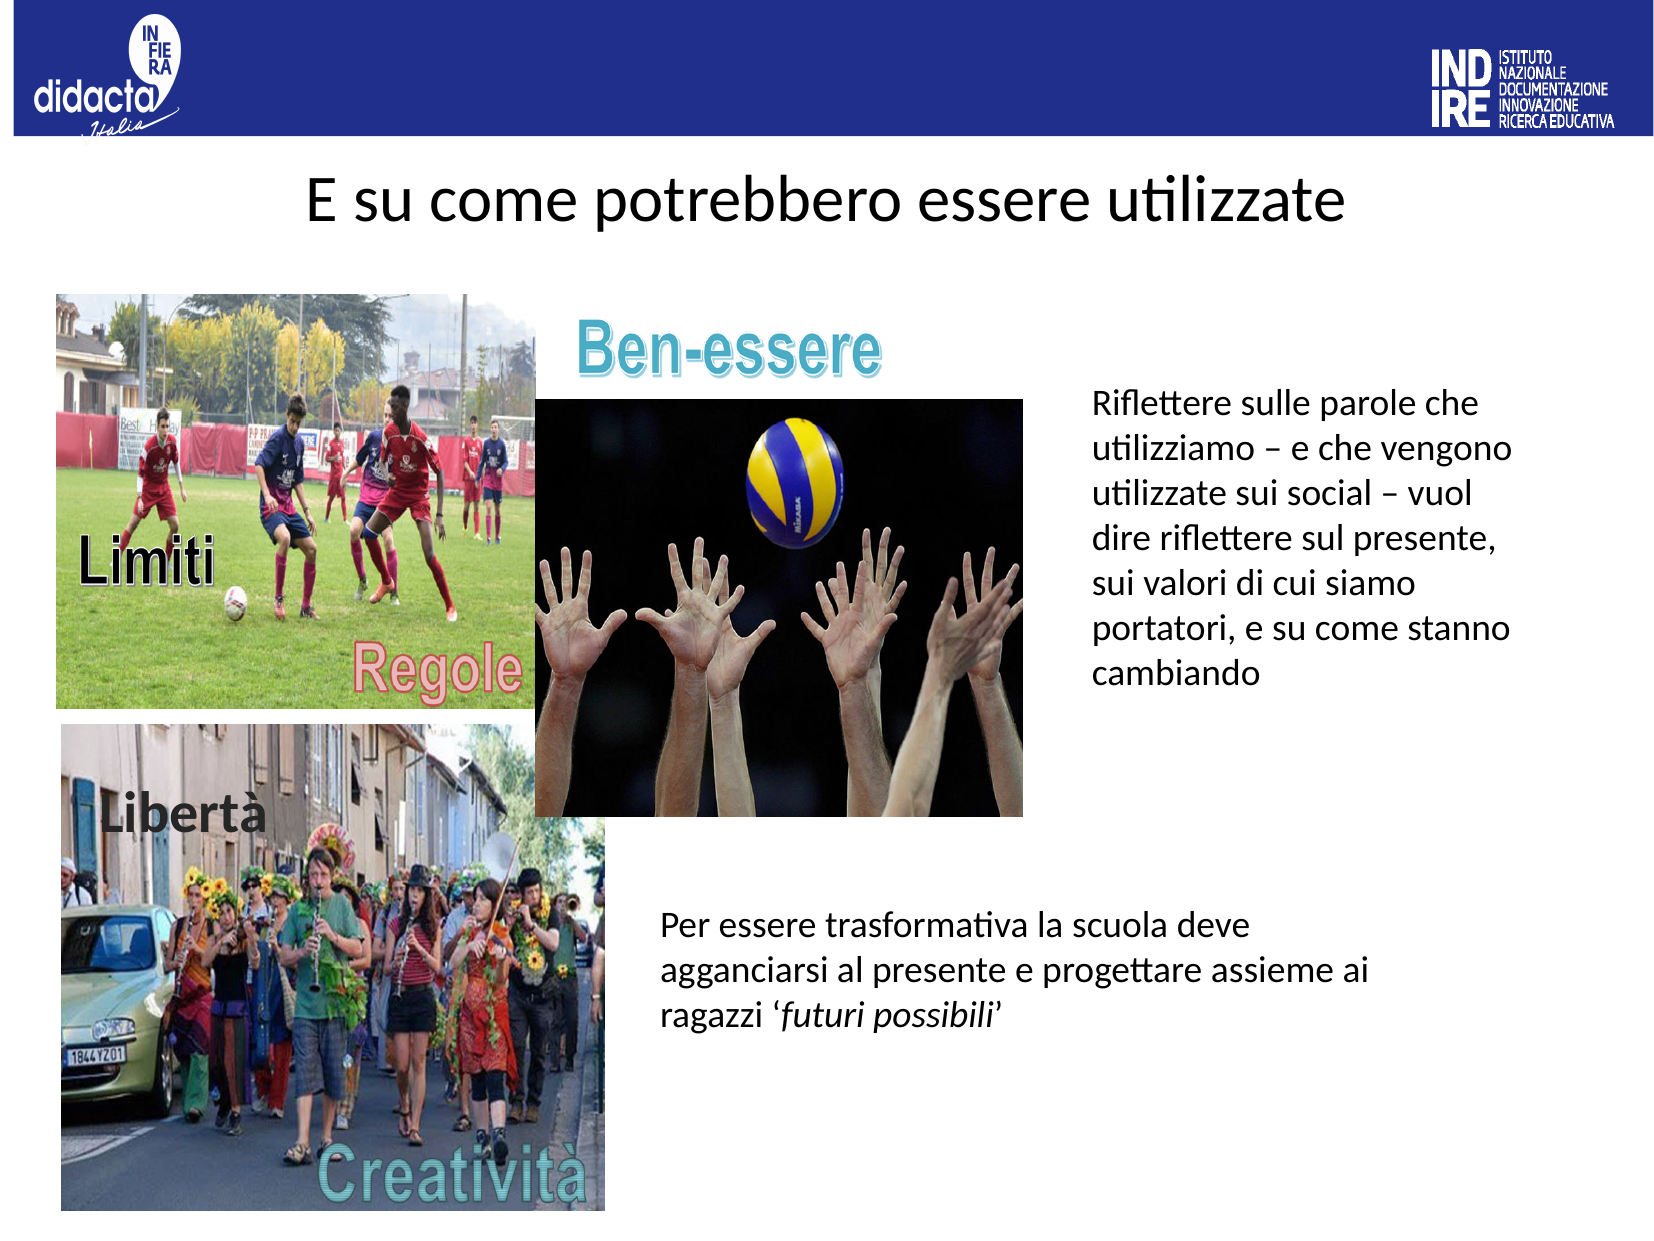

# E su come potrebbero essere utilizzate
Riflettere sulle parole che utilizziamo – e che vengono utilizzate sui social – vuol dire riflettere sul presente, sui valori di cui siamo portatori, e su come stanno cambiando
Libertà
Per essere trasformativa la scuola deve agganciarsi al presente e progettare assieme ai ragazzi ‘futuri possibili’